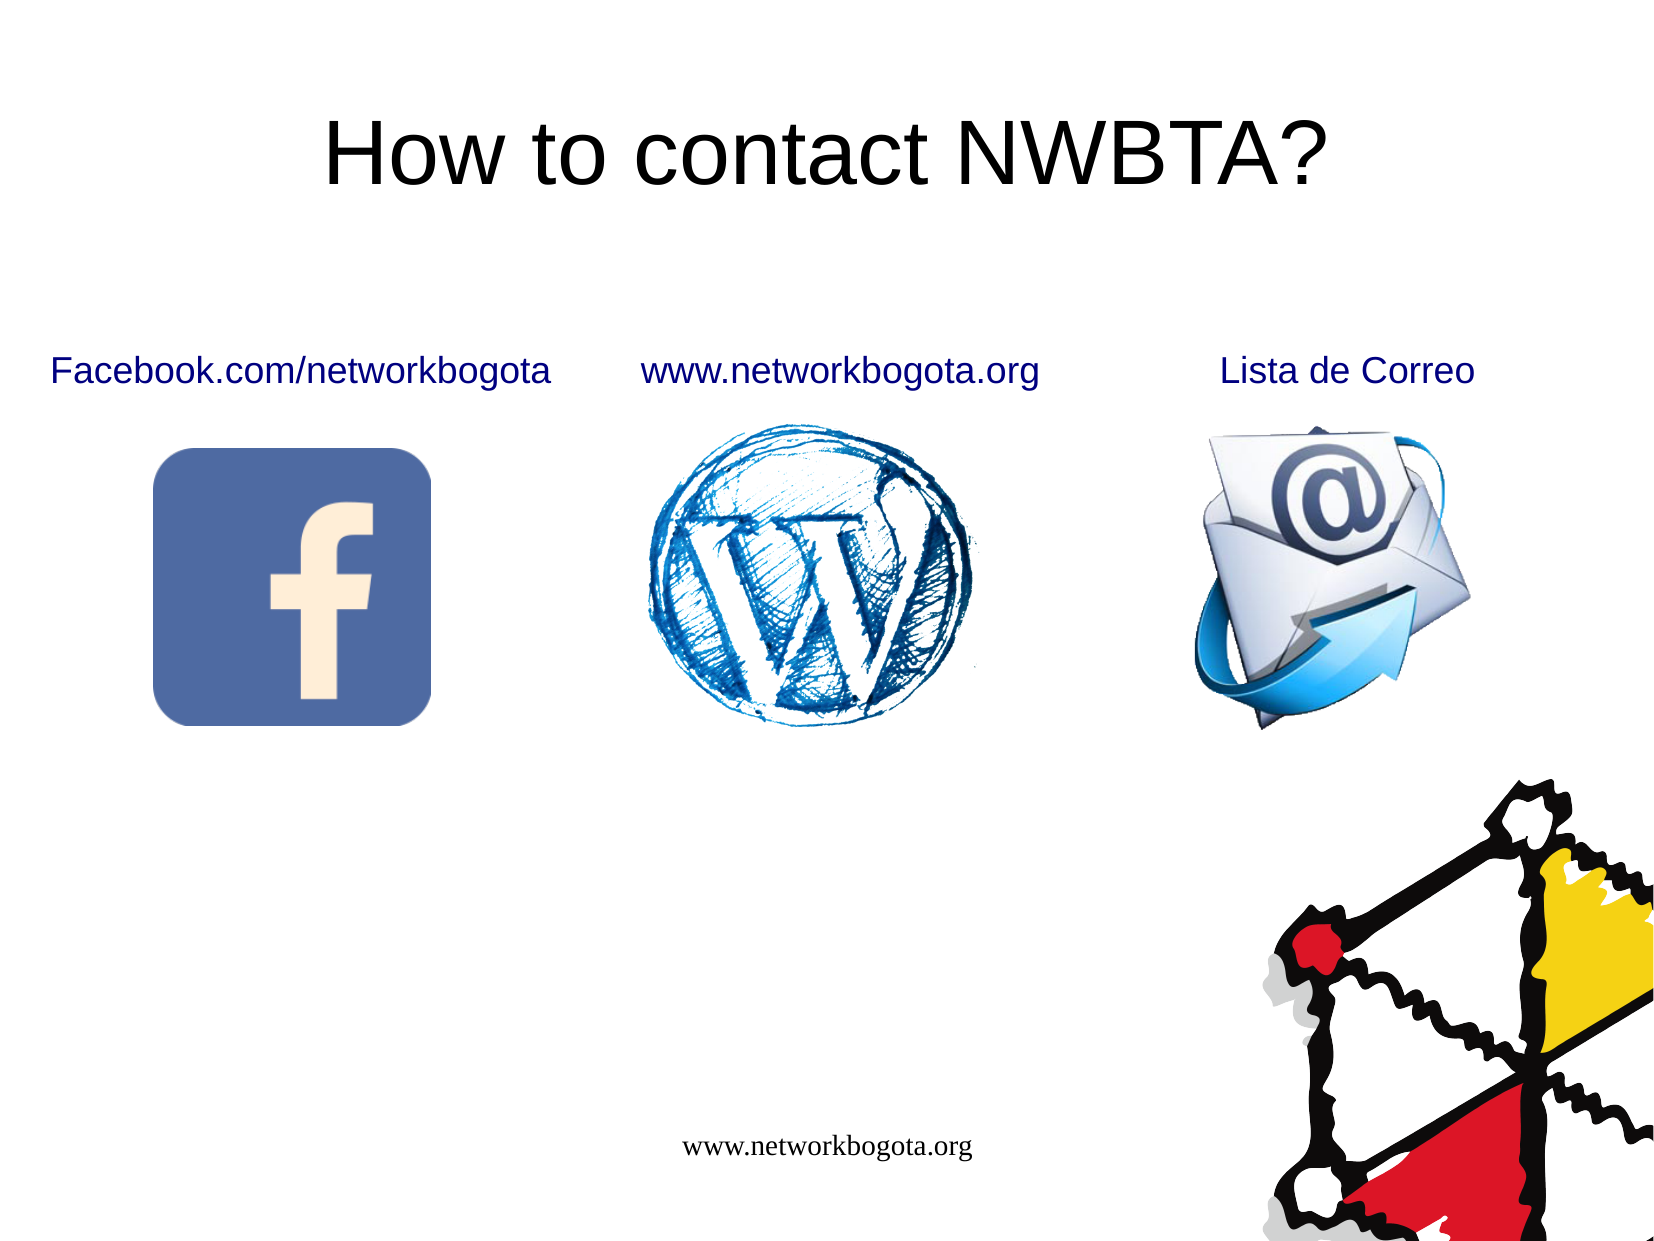

# How to contact NWBTA?
Facebook.com/networkbogota
www.networkbogota.org
Lista de Correo
www.networkbogota.org